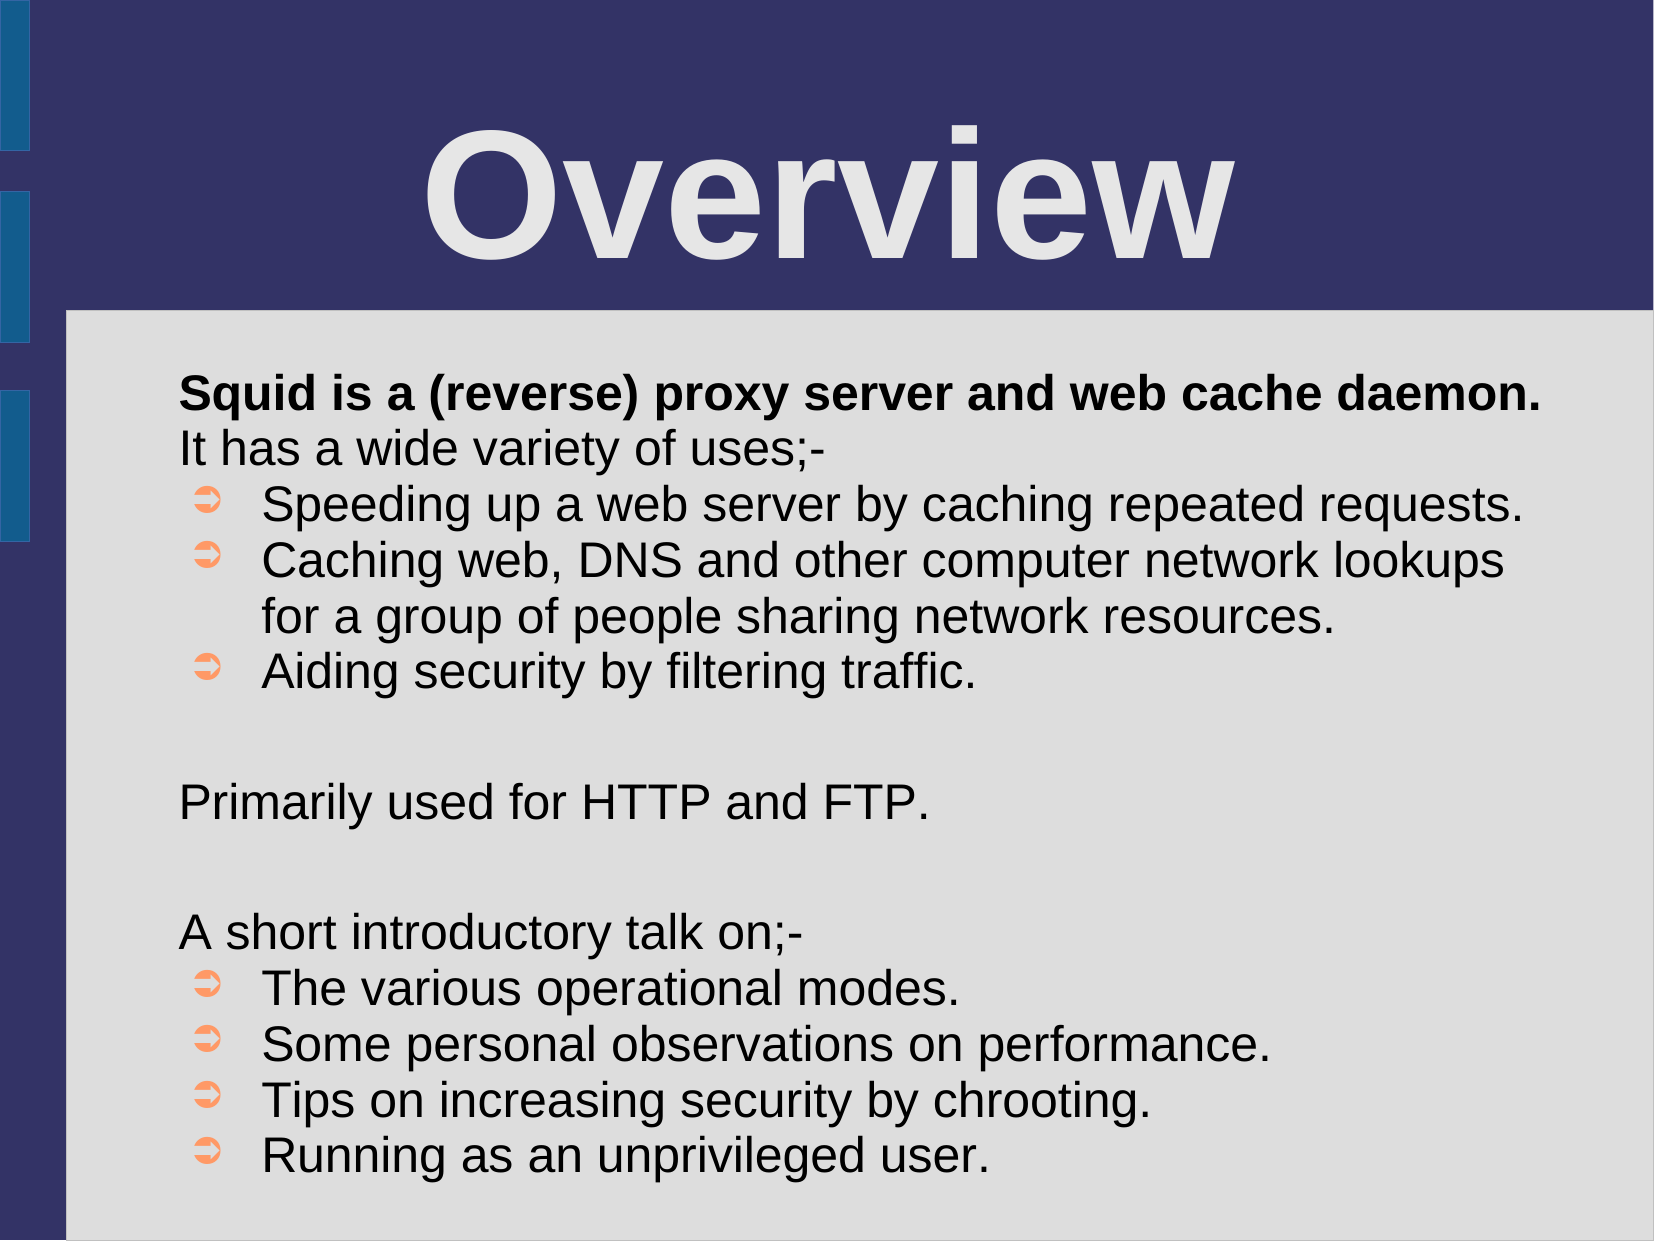

# Overview
Squid is a (reverse) proxy server and web cache daemon.
It has a wide variety of uses;-
Speeding up a web server by caching repeated requests.
Caching web, DNS and other computer network lookups for a group of people sharing network resources.
Aiding security by filtering traffic.
Primarily used for HTTP and FTP.
A short introductory talk on;-
The various operational modes.
Some personal observations on performance.
Tips on increasing security by chrooting.
Running as an unprivileged user.